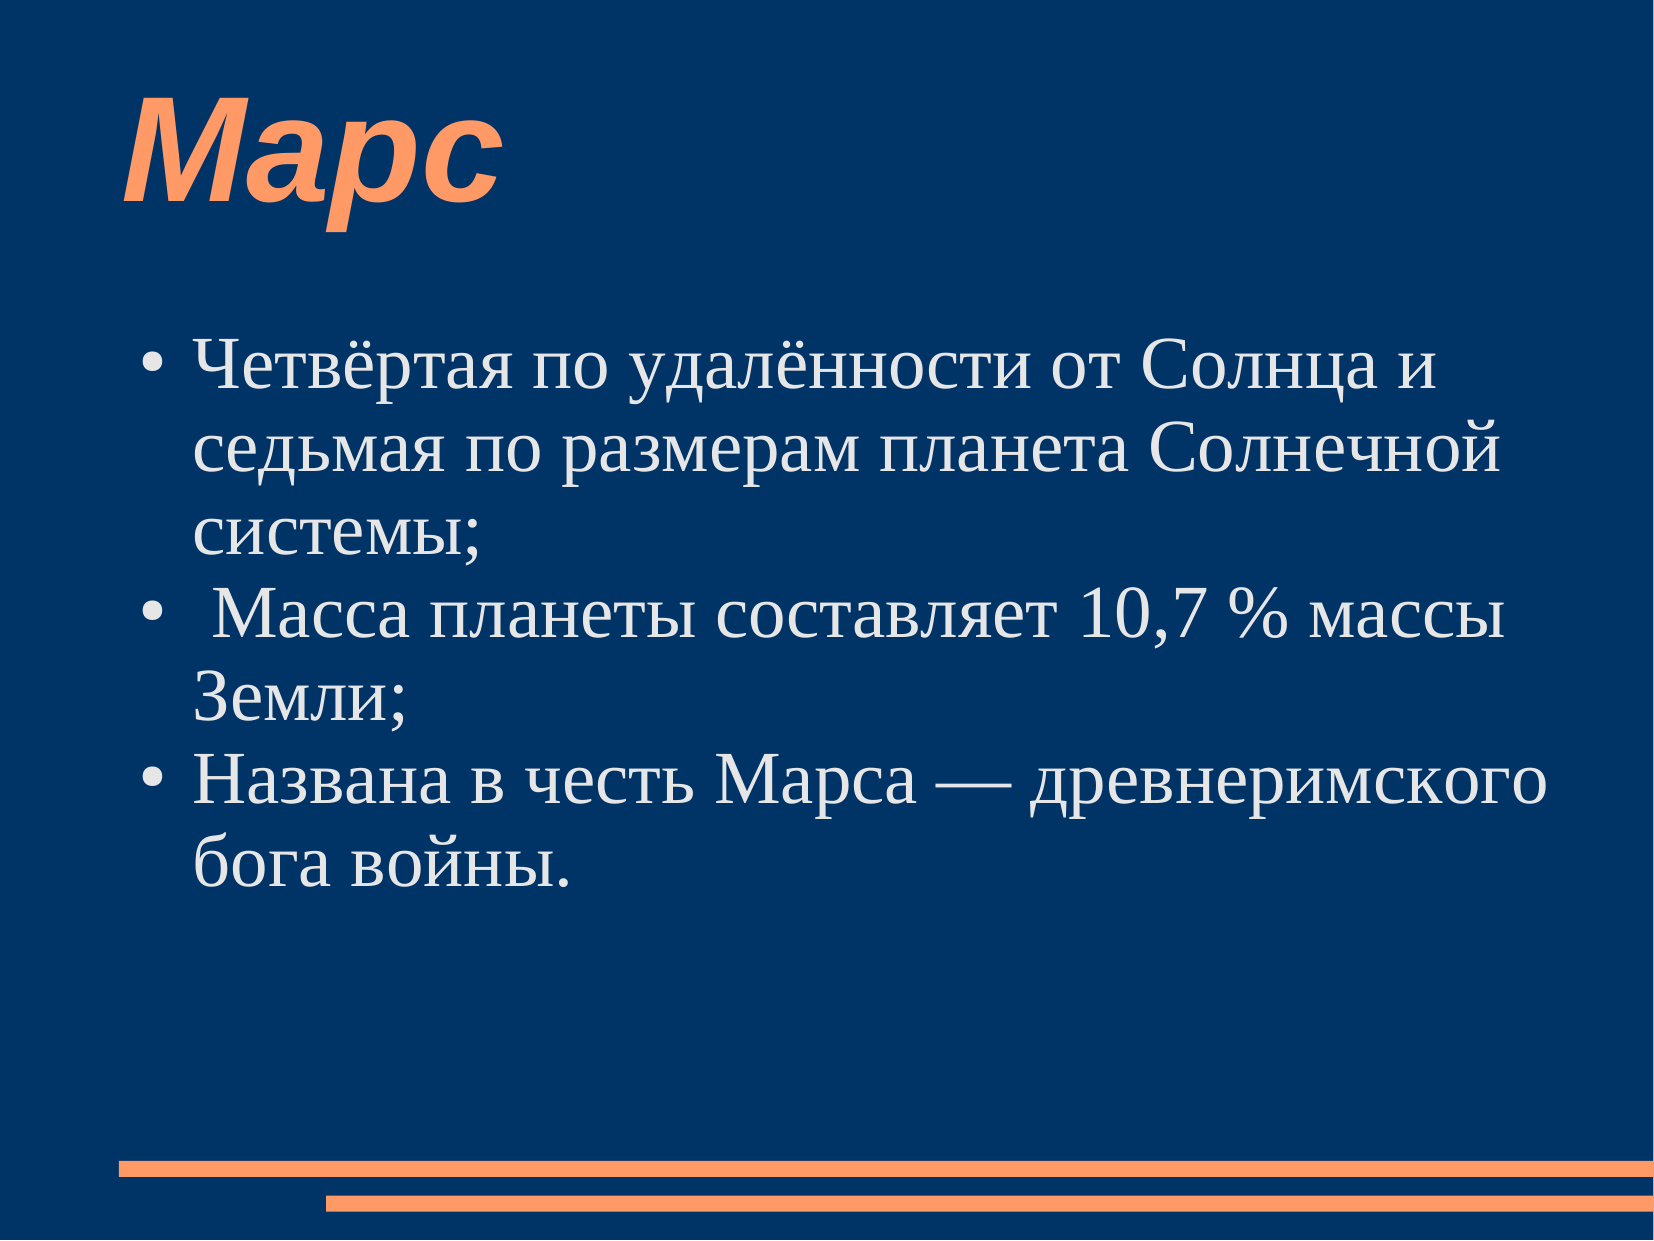

# Марс
Четвёртая по удалённости от Солнца и седьмая по размерам планета Солнечной системы;
 Масса планеты составляет 10,7 % массы Земли;
Названа в честь Марса — древнеримского бога войны.